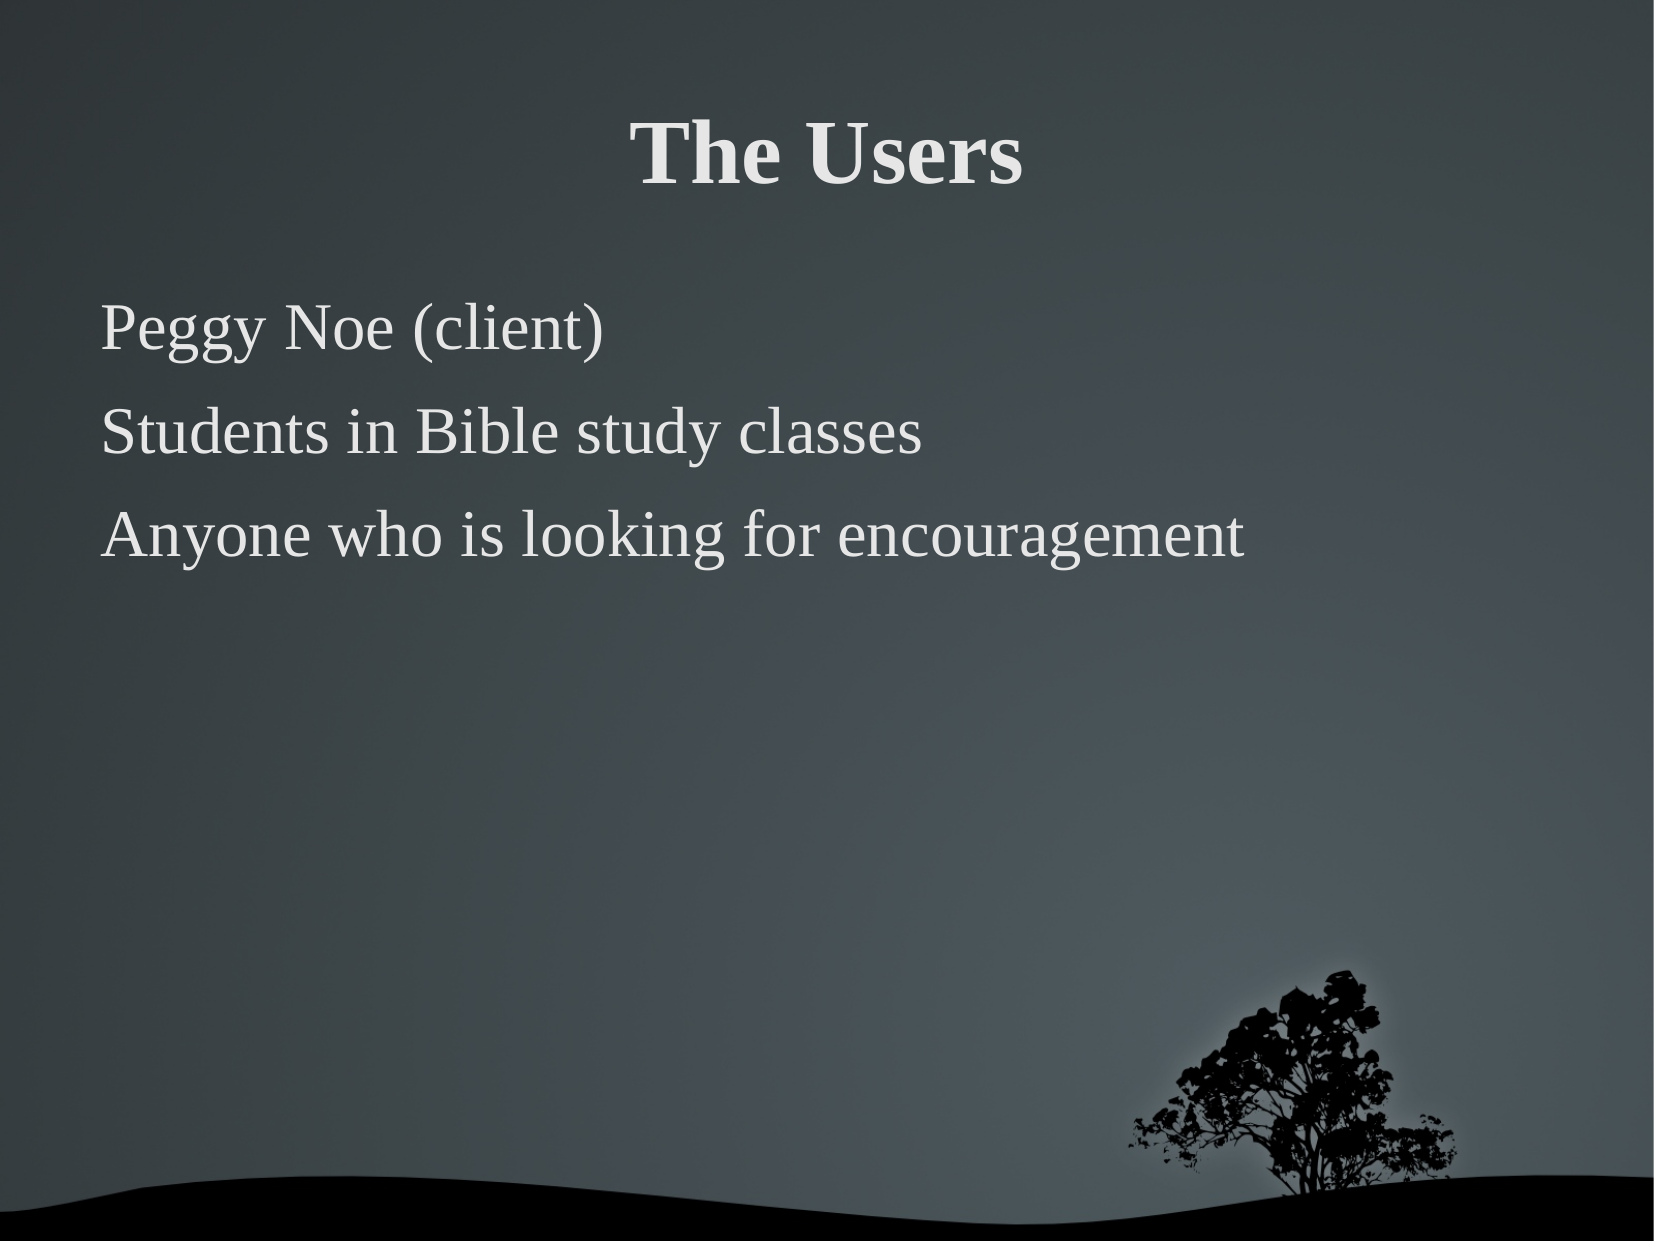

# The Users
Peggy Noe (client)
Students in Bible study classes
Anyone who is looking for encouragement